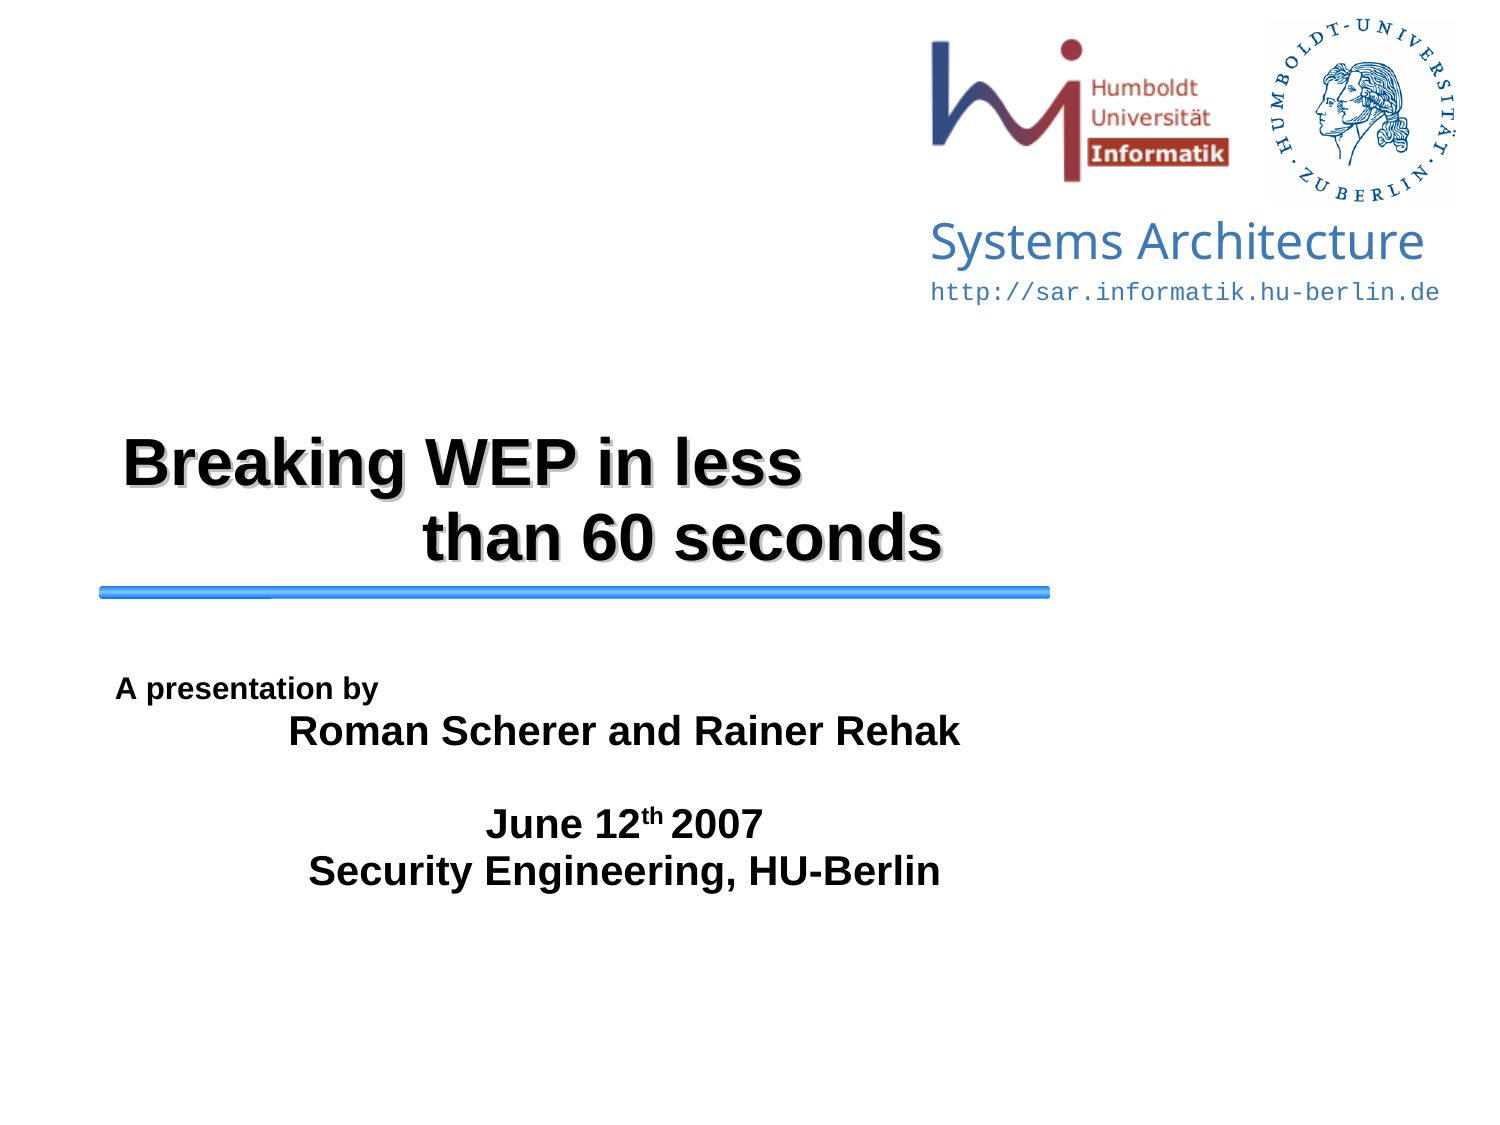

# Breaking WEP in less than 60 seconds
A presentation by
Roman Scherer and Rainer Rehak
June 12th 2007
Security Engineering, HU-Berlin